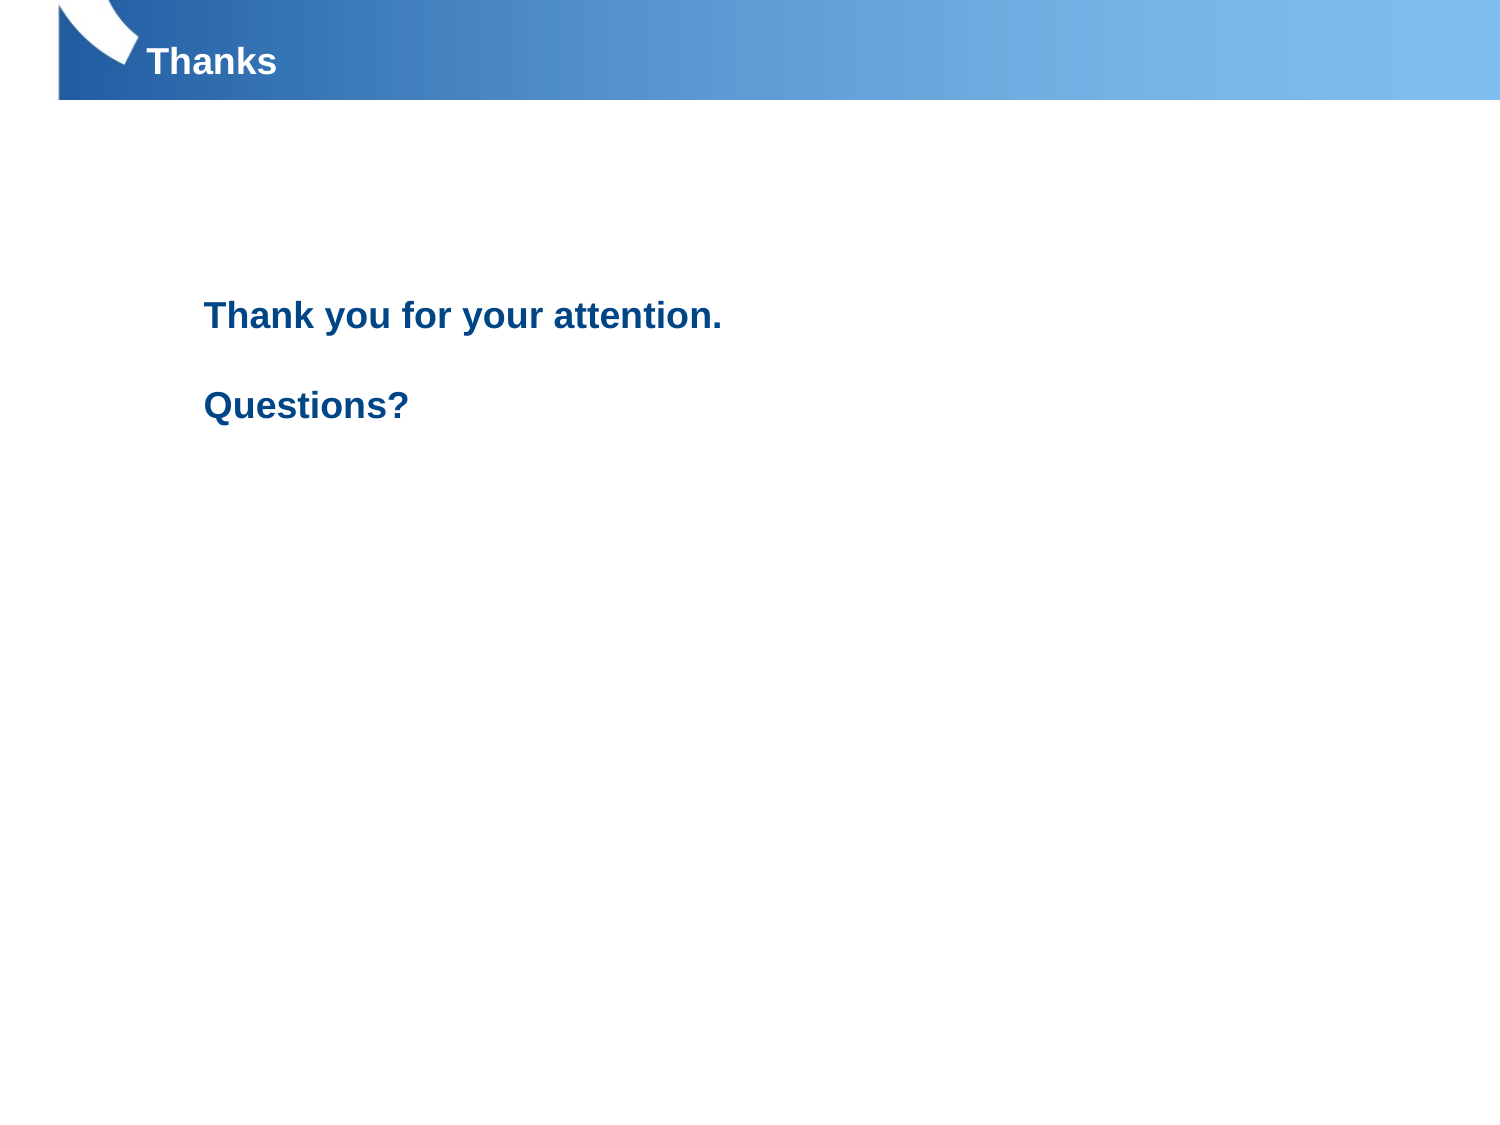

# Thanks
Thank you for your attention.
Questions?